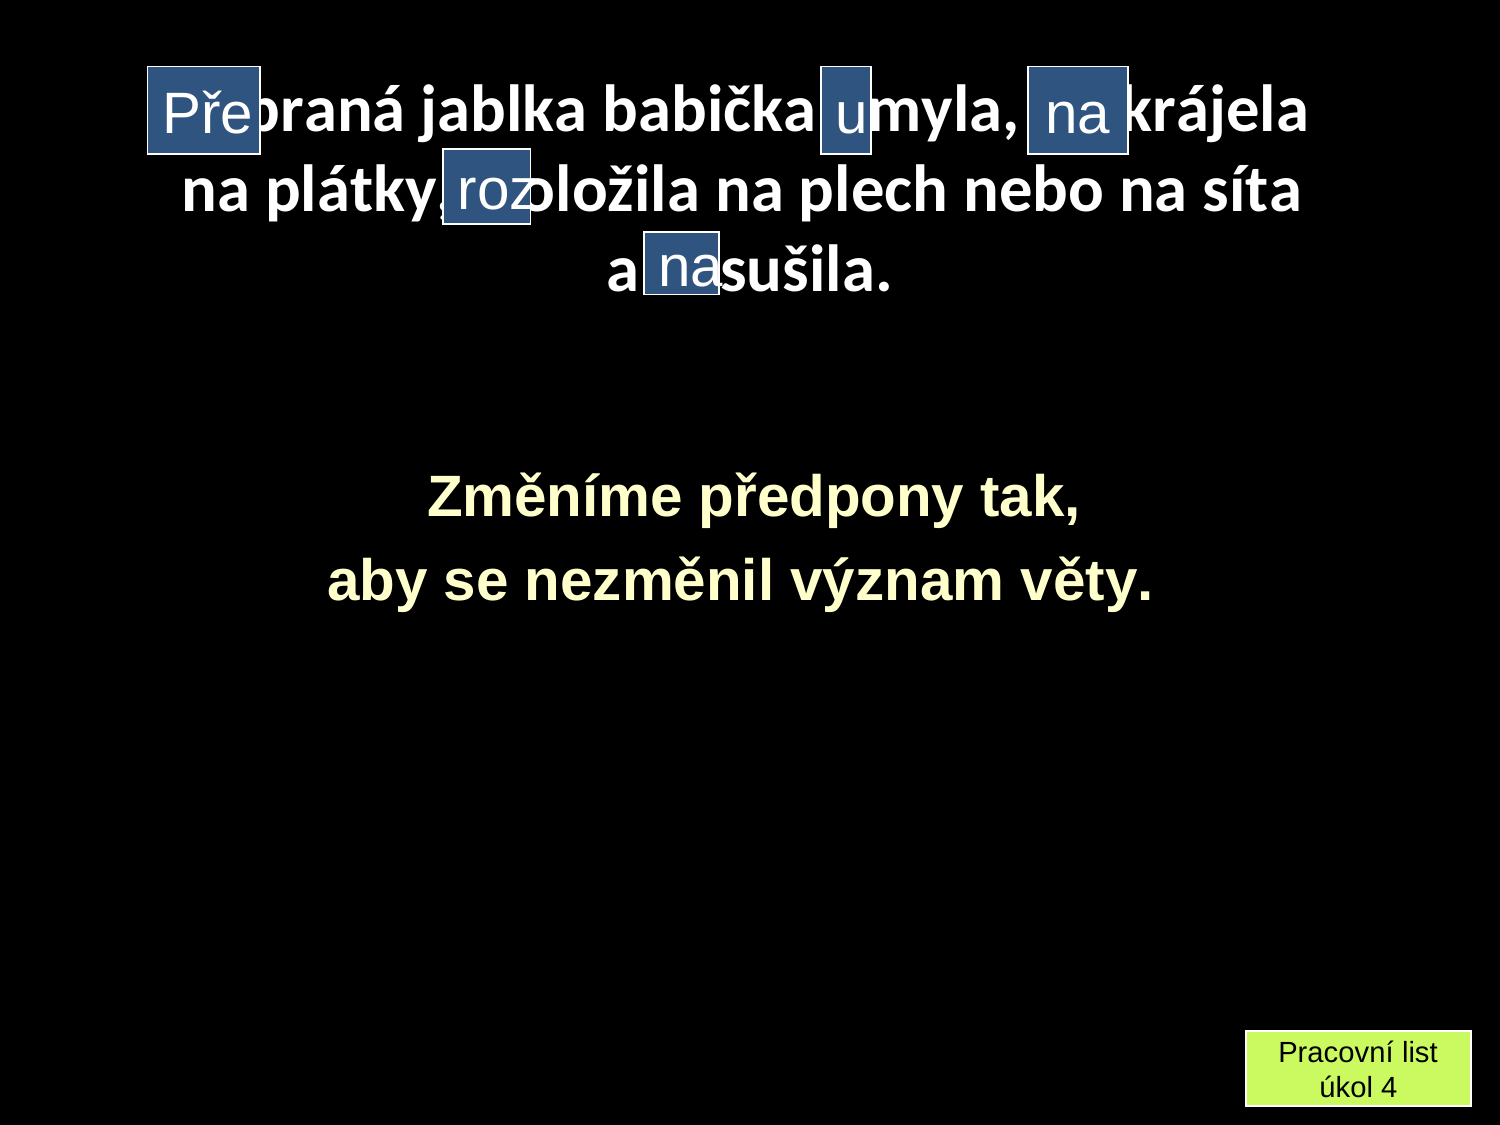

# Vybraná jablka babička omyla, rozkrájela na plátky, položila na plech nebo na síta a usušila.
Pře
u
na
roz
na
Změníme předpony tak,
aby se nezměnil význam věty.
Pracovní list
úkol 4